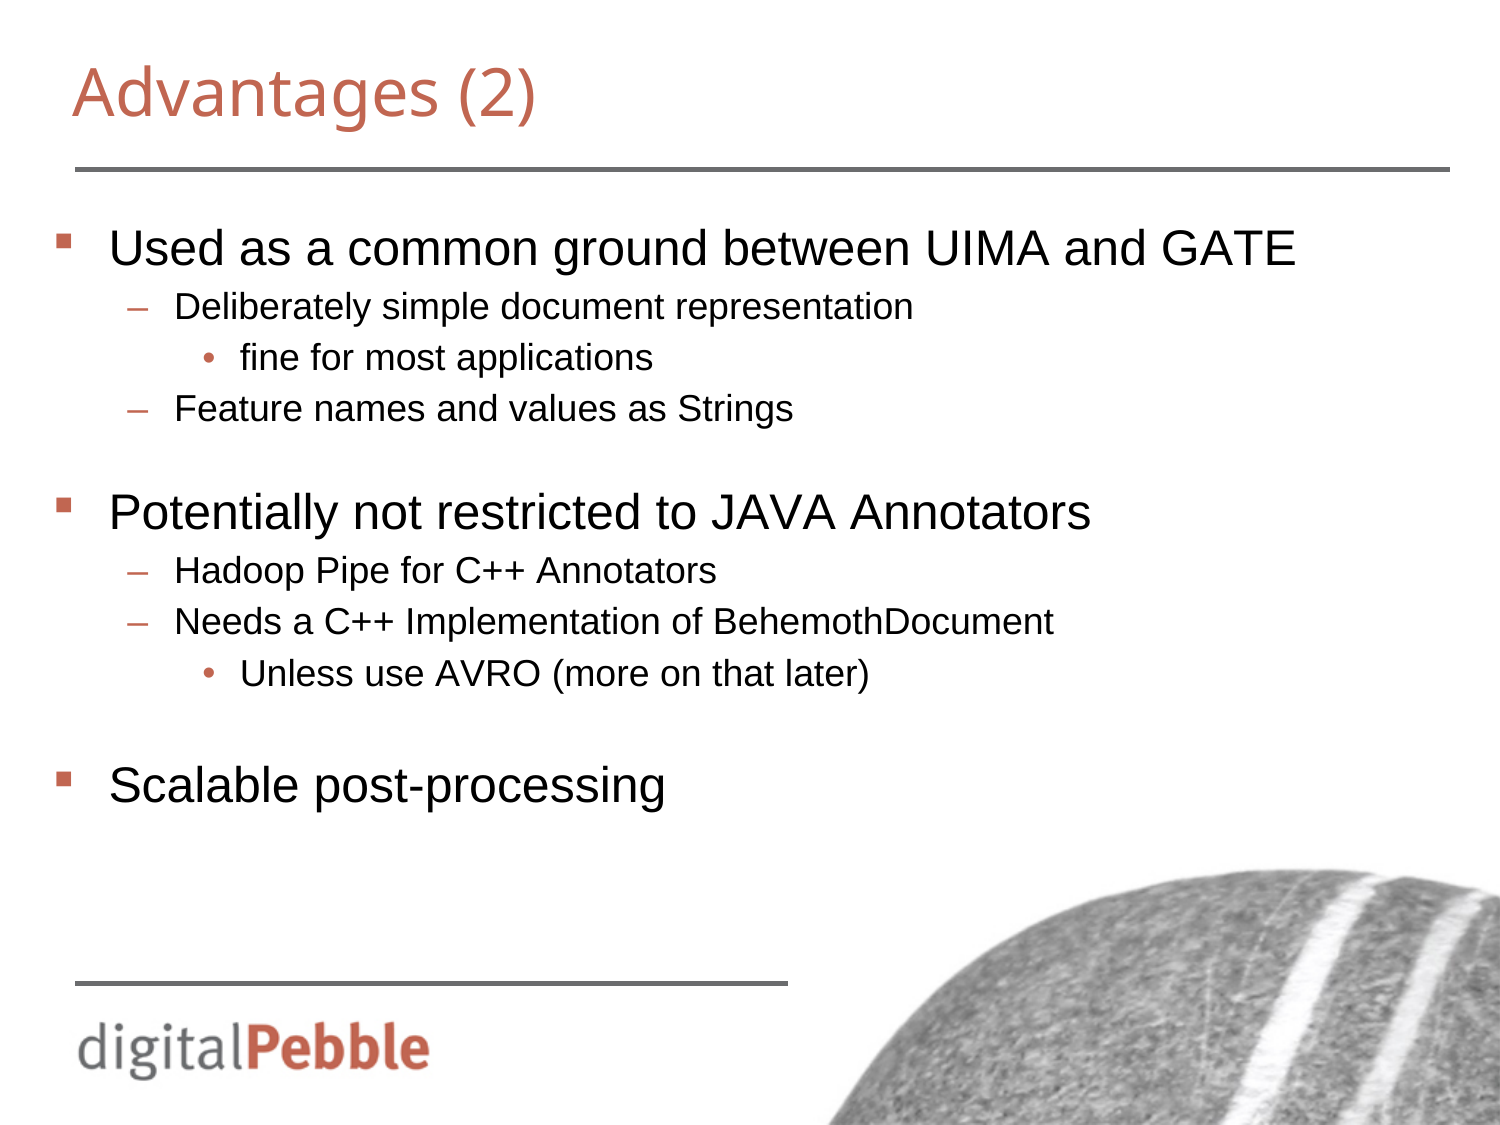

# Advantages (2)
Used as a common ground between UIMA and GATE
Deliberately simple document representation
fine for most applications
Feature names and values as Strings
Potentially not restricted to JAVA Annotators
Hadoop Pipe for C++ Annotators
Needs a C++ Implementation of BehemothDocument
Unless use AVRO (more on that later)
Scalable post-processing